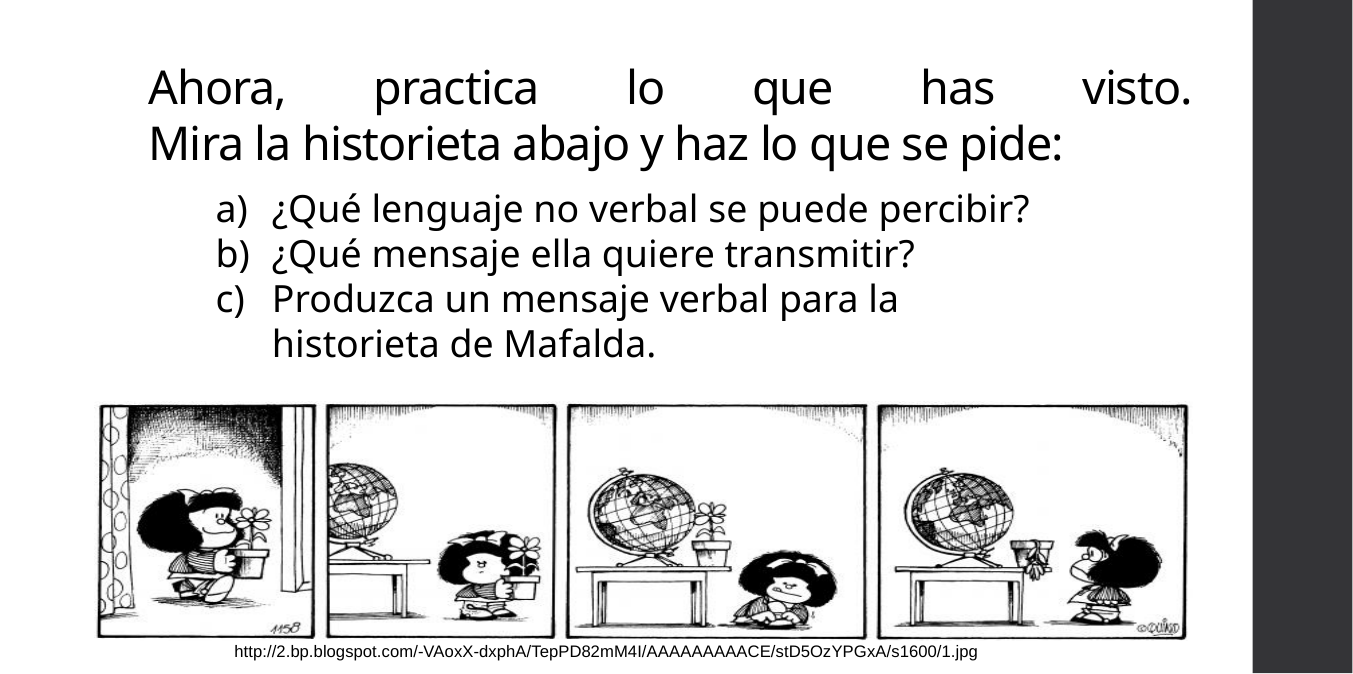

# Ahora, practica lo que has visto. Mira la historieta abajo y haz lo que se pide:
¿Qué lenguaje no verbal se puede percibir?
¿Qué mensaje ella quiere transmitir?
Produzca un mensaje verbal para la historieta de Mafalda.
http://2.bp.blogspot.com/-VAoxX-dxphA/TepPD82mM4I/AAAAAAAAACE/stD5OzYPGxA/s1600/1.jpg